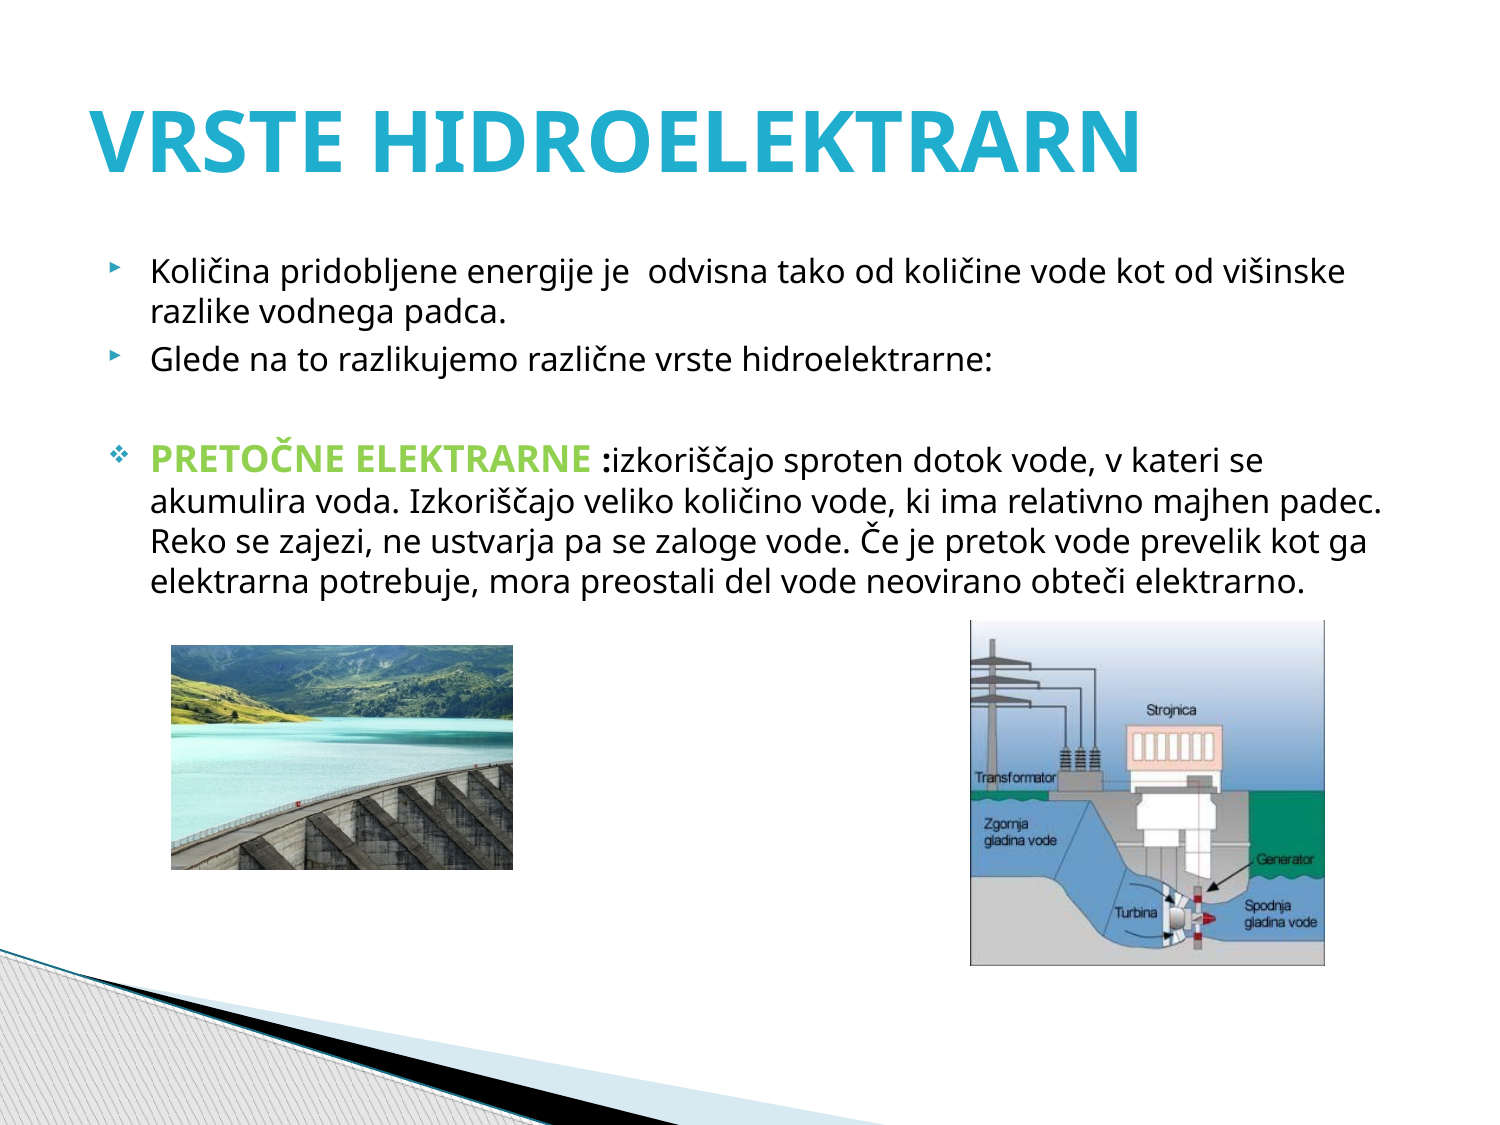

VRSTE HIDROELEKTRARN
# Količina pridobljene energije je odvisna tako od količine vode kot od višinske razlike vodnega padca.
Glede na to razlikujemo različne vrste hidroelektrarne:
PRETOČNE ELEKTRARNE :izkoriščajo sproten dotok vode, v kateri se akumulira voda. Izkoriščajo veliko količino vode, ki ima relativno majhen padec. Reko se zajezi, ne ustvarja pa se zaloge vode. Če je pretok vode prevelik kot ga elektrarna potrebuje, mora preostali del vode neovirano obteči elektrarno.